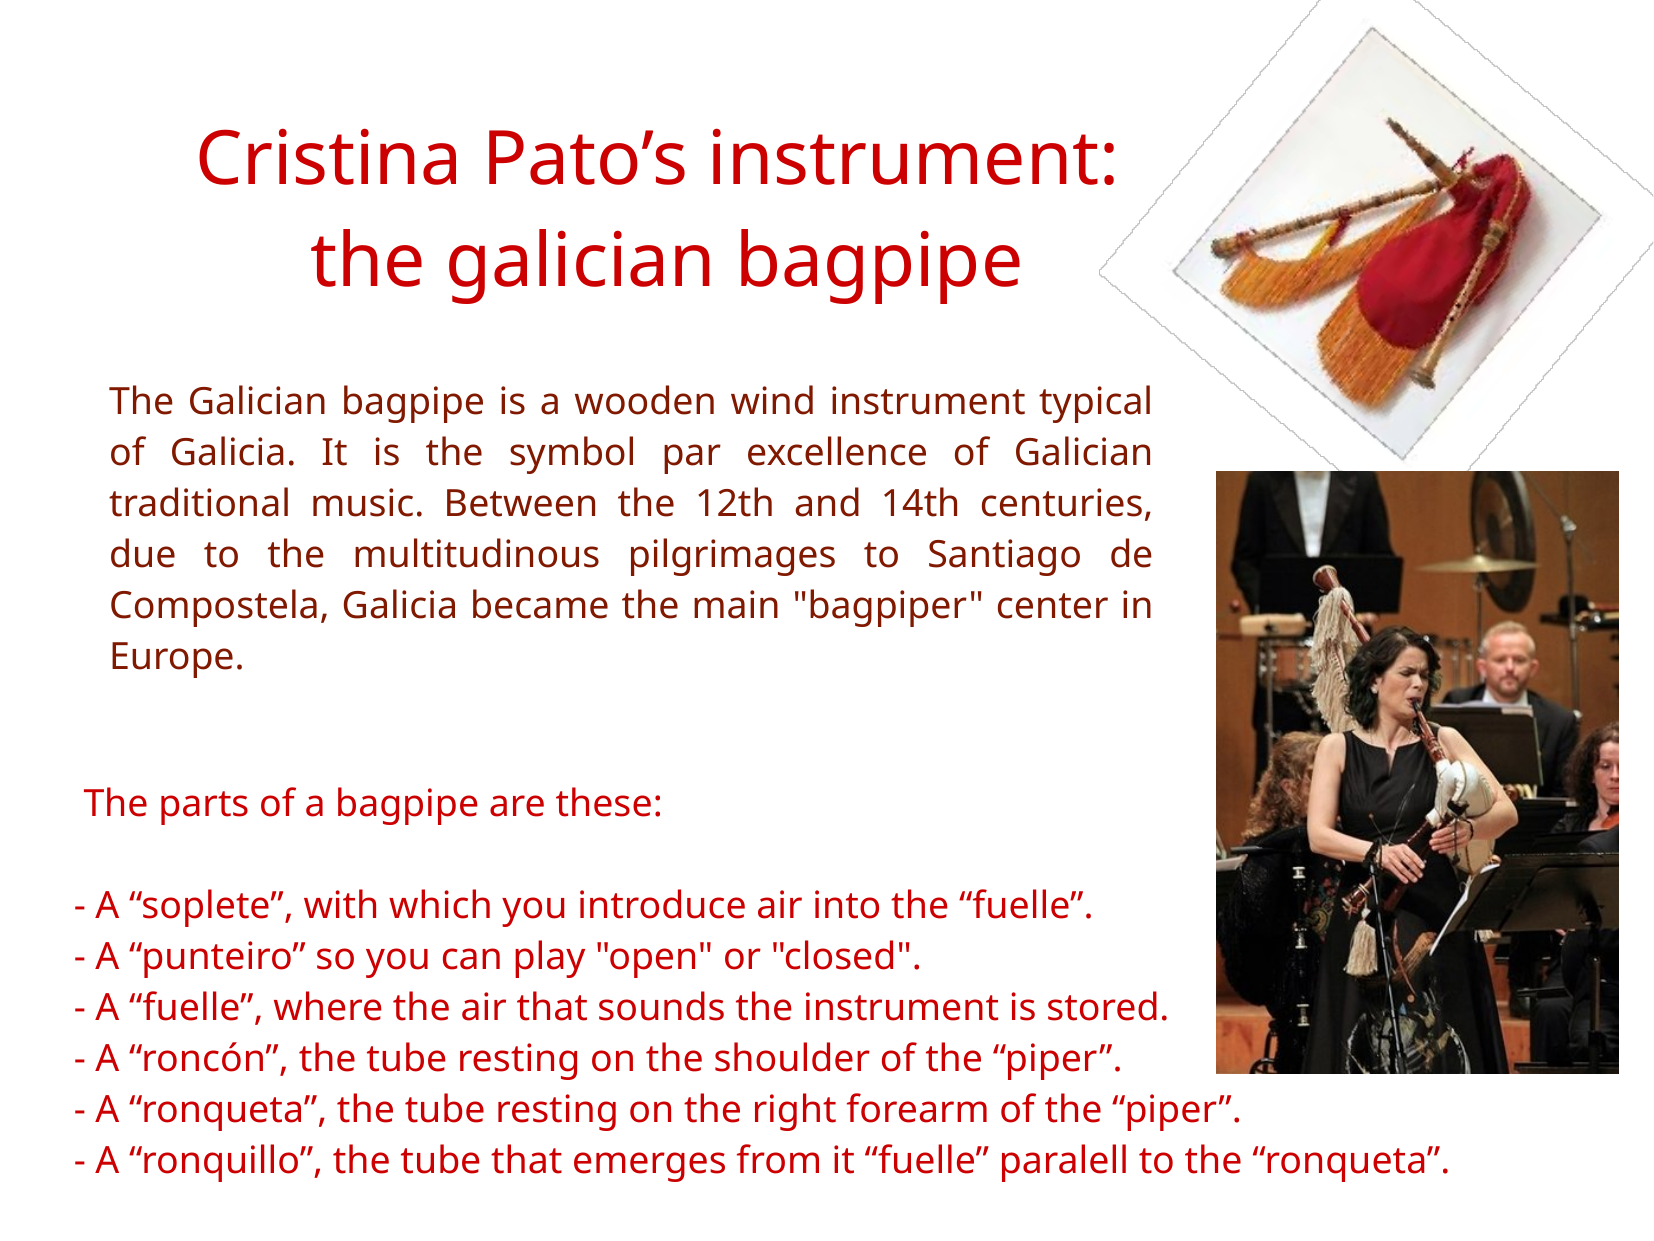

Cristina Pato’s instrument:
the galician bagpipe
The Galician bagpipe is a wooden wind instrument typical of Galicia. It is the symbol par excellence of Galician traditional music. Between the 12th and 14th centuries, due to the multitudinous pilgrimages to Santiago de Compostela, Galicia became the main "bagpiper" center in Europe.
 The parts of a bagpipe are these:
- A “soplete”, with which you introduce air into the “fuelle”.
- A “punteiro” so you can play "open" or "closed".
- A “fuelle”, where the air that sounds the instrument is stored.
- A “roncón”, the tube resting on the shoulder of the “piper”.
- A “ronqueta”, the tube resting on the right forearm of the “piper”.
- A “ronquillo”, the tube that emerges from it “fuelle” paralell to the “ronqueta”.